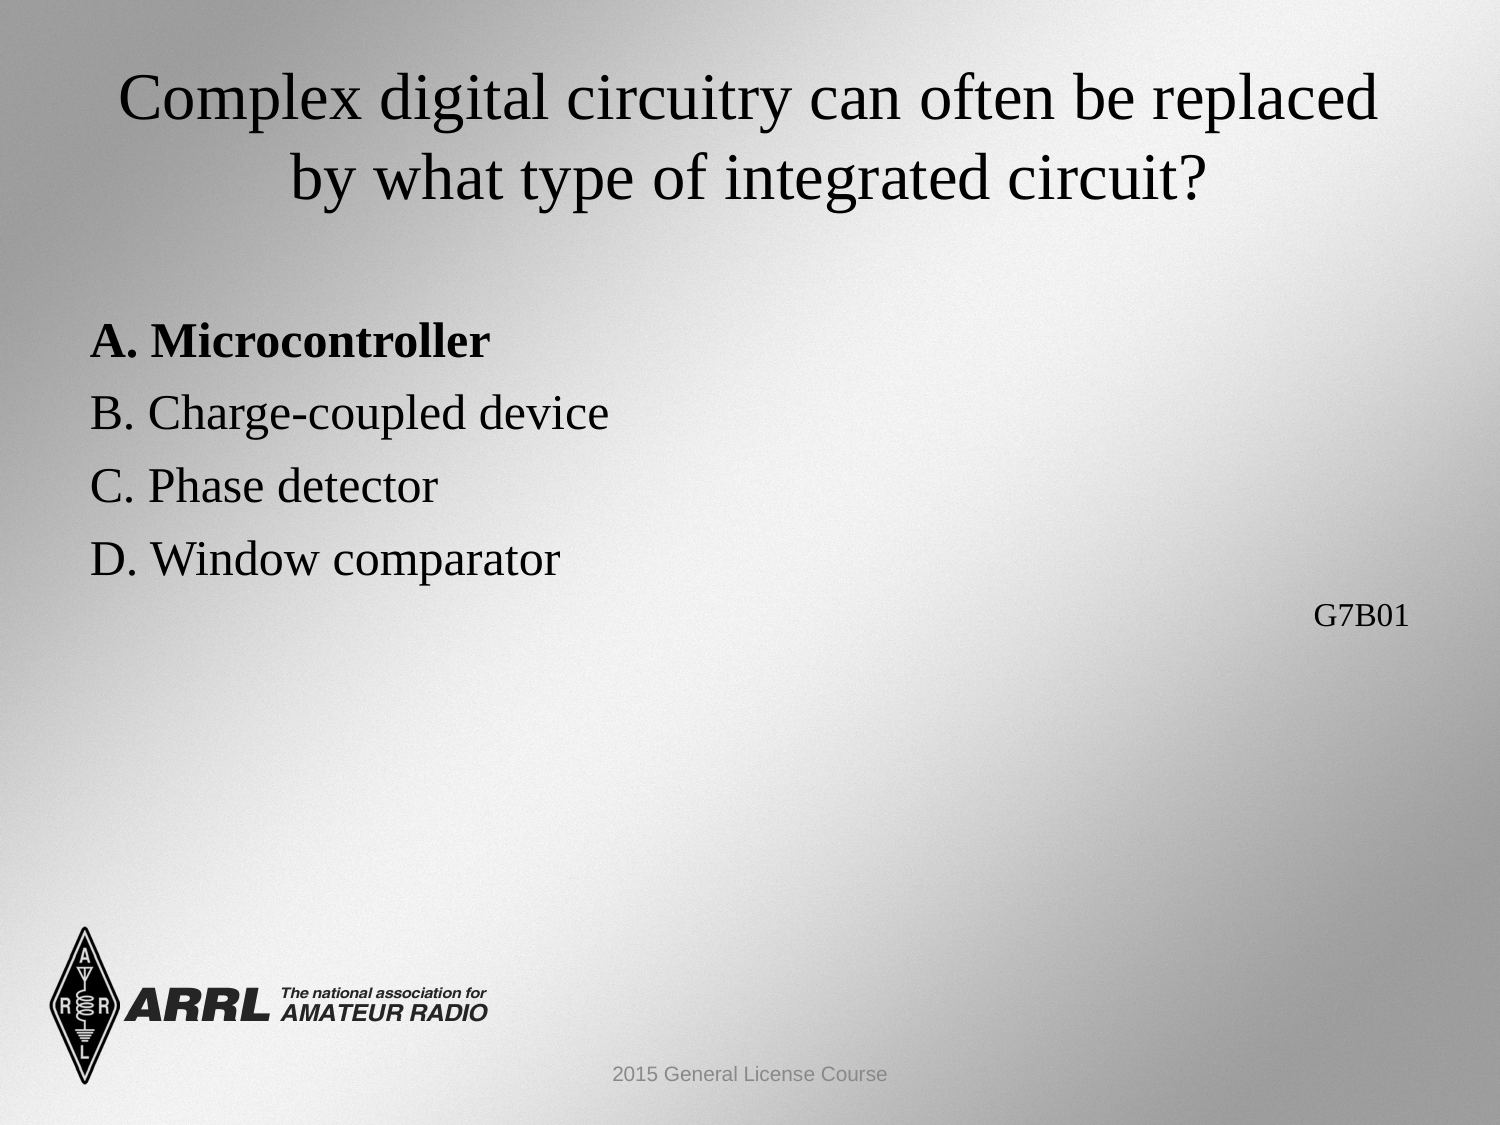

# Complex digital circuitry can often be replaced by what type of integrated circuit?
A. Microcontroller
B. Charge-coupled device
C. Phase detector
D. Window comparator
 G7B01
2015 General License Course